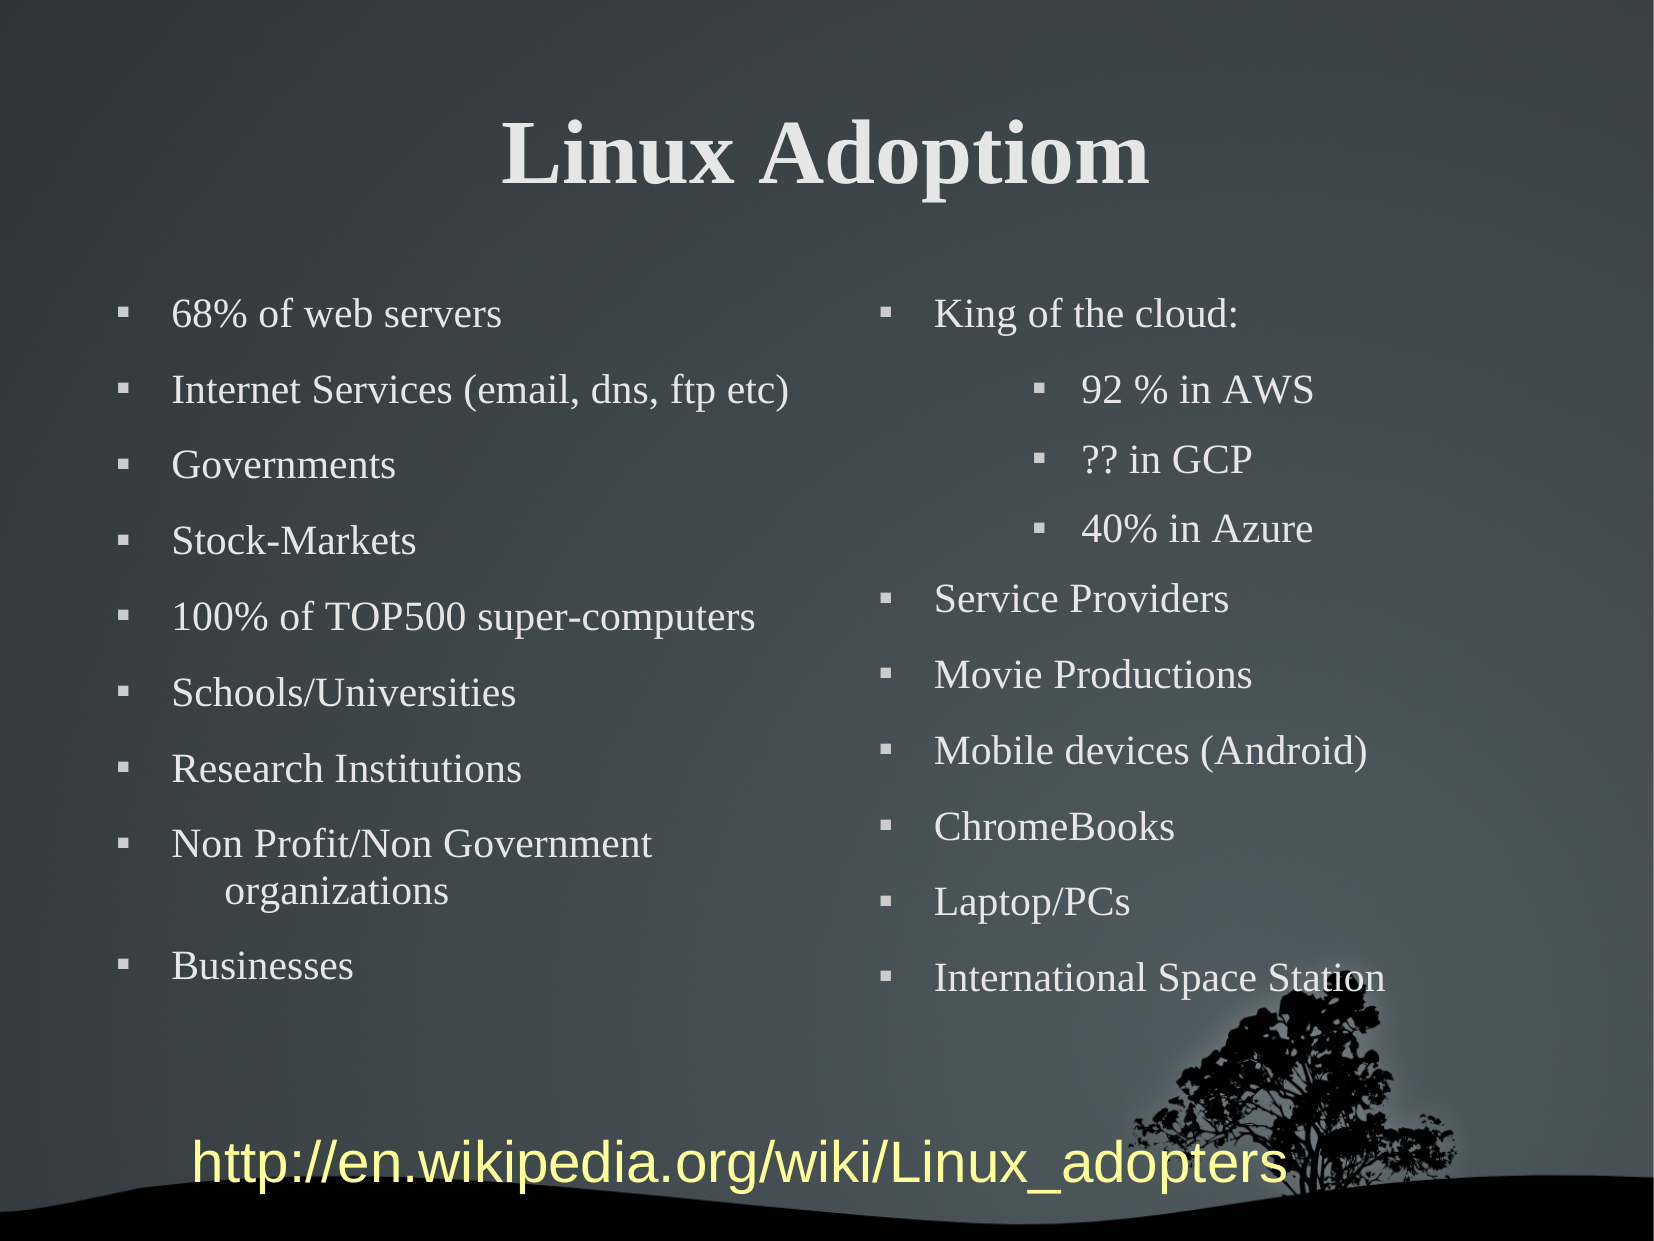

# Linux Adoptiom
68% of web servers
Internet Services (email, dns, ftp etc)
Governments
Stock-Markets
100% of TOP500 super-computers
Schools/Universities
Research Institutions
Non Profit/Non Government organizations
Businesses
King of the cloud:
92 % in AWS
?? in GCP
40% in Azure
Service Providers
Movie Productions
Mobile devices (Android)
ChromeBooks
Laptop/PCs
International Space Station
http://en.wikipedia.org/wiki/Linux_adopters